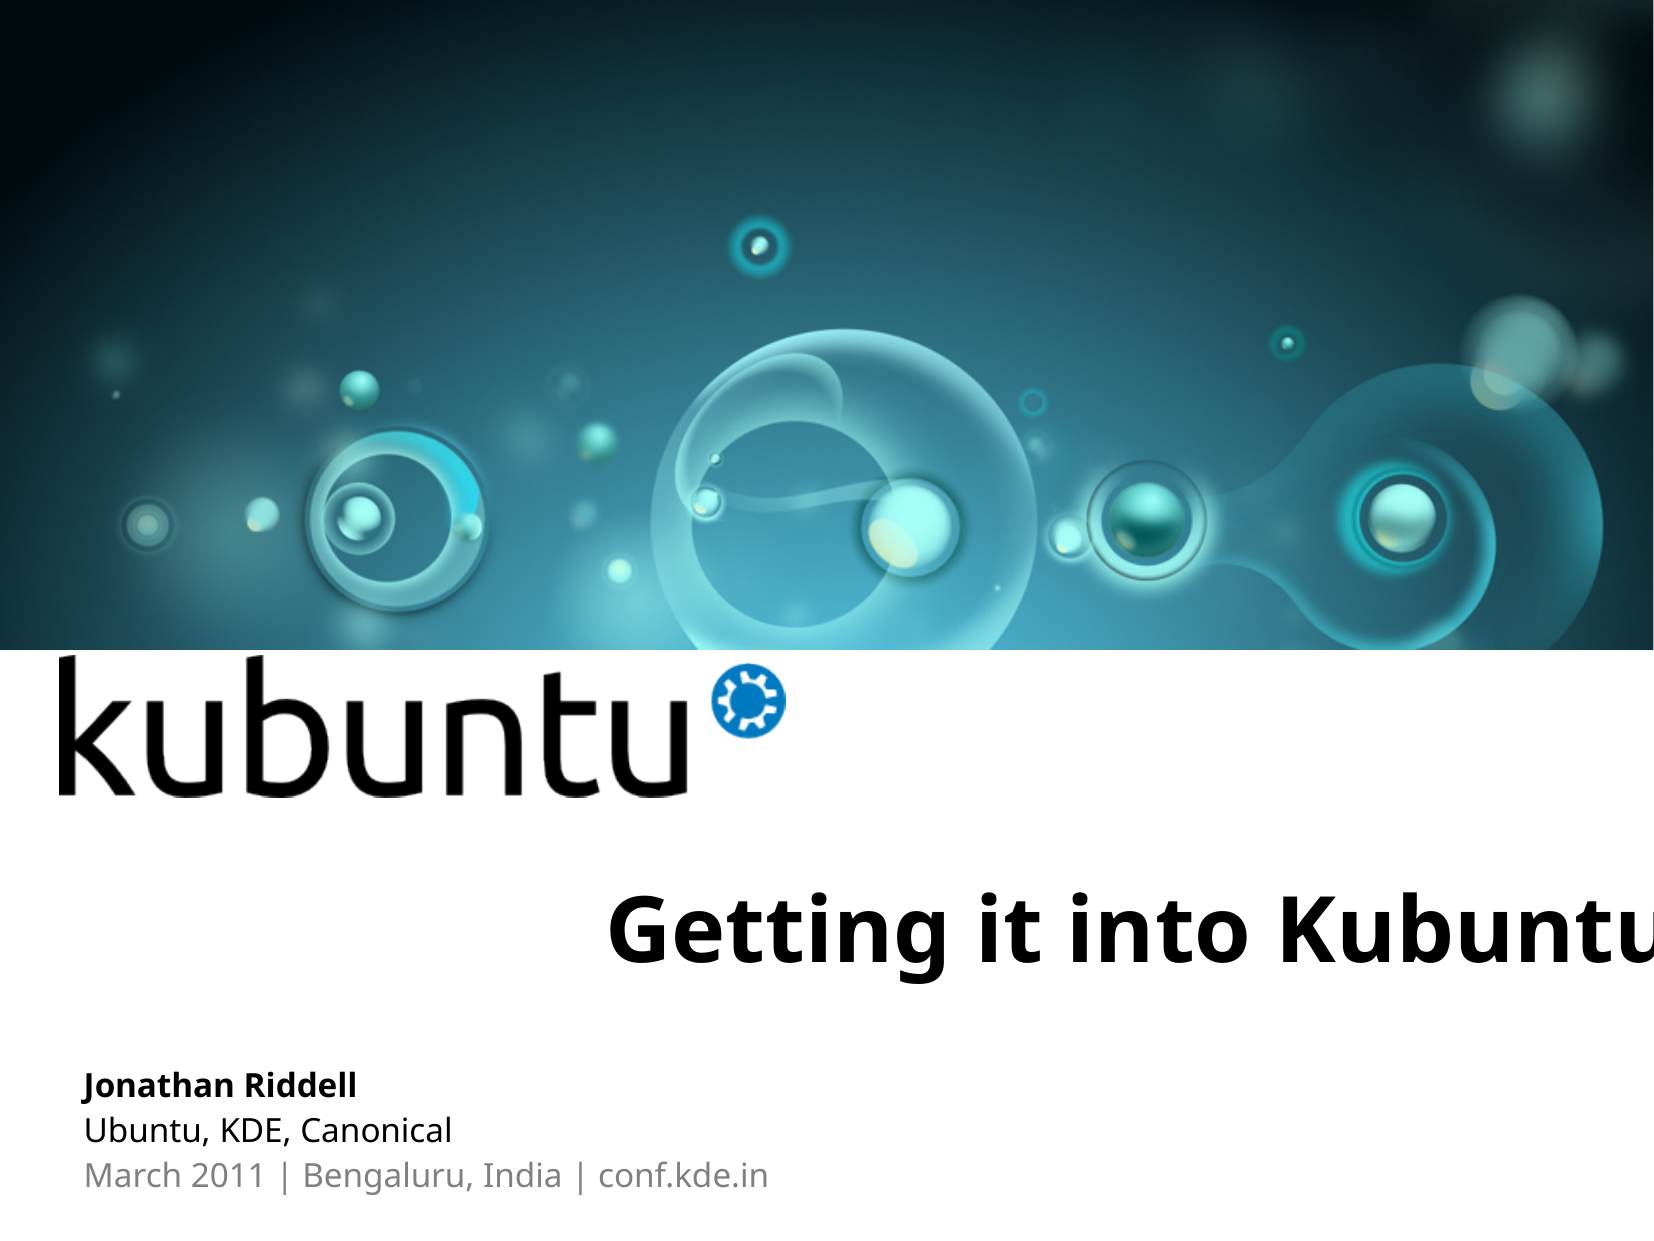

Getting it into Kubuntu
Jonathan Riddell
Ubuntu, KDE, Canonical
March 2011 | Bengaluru, India | conf.kde.in